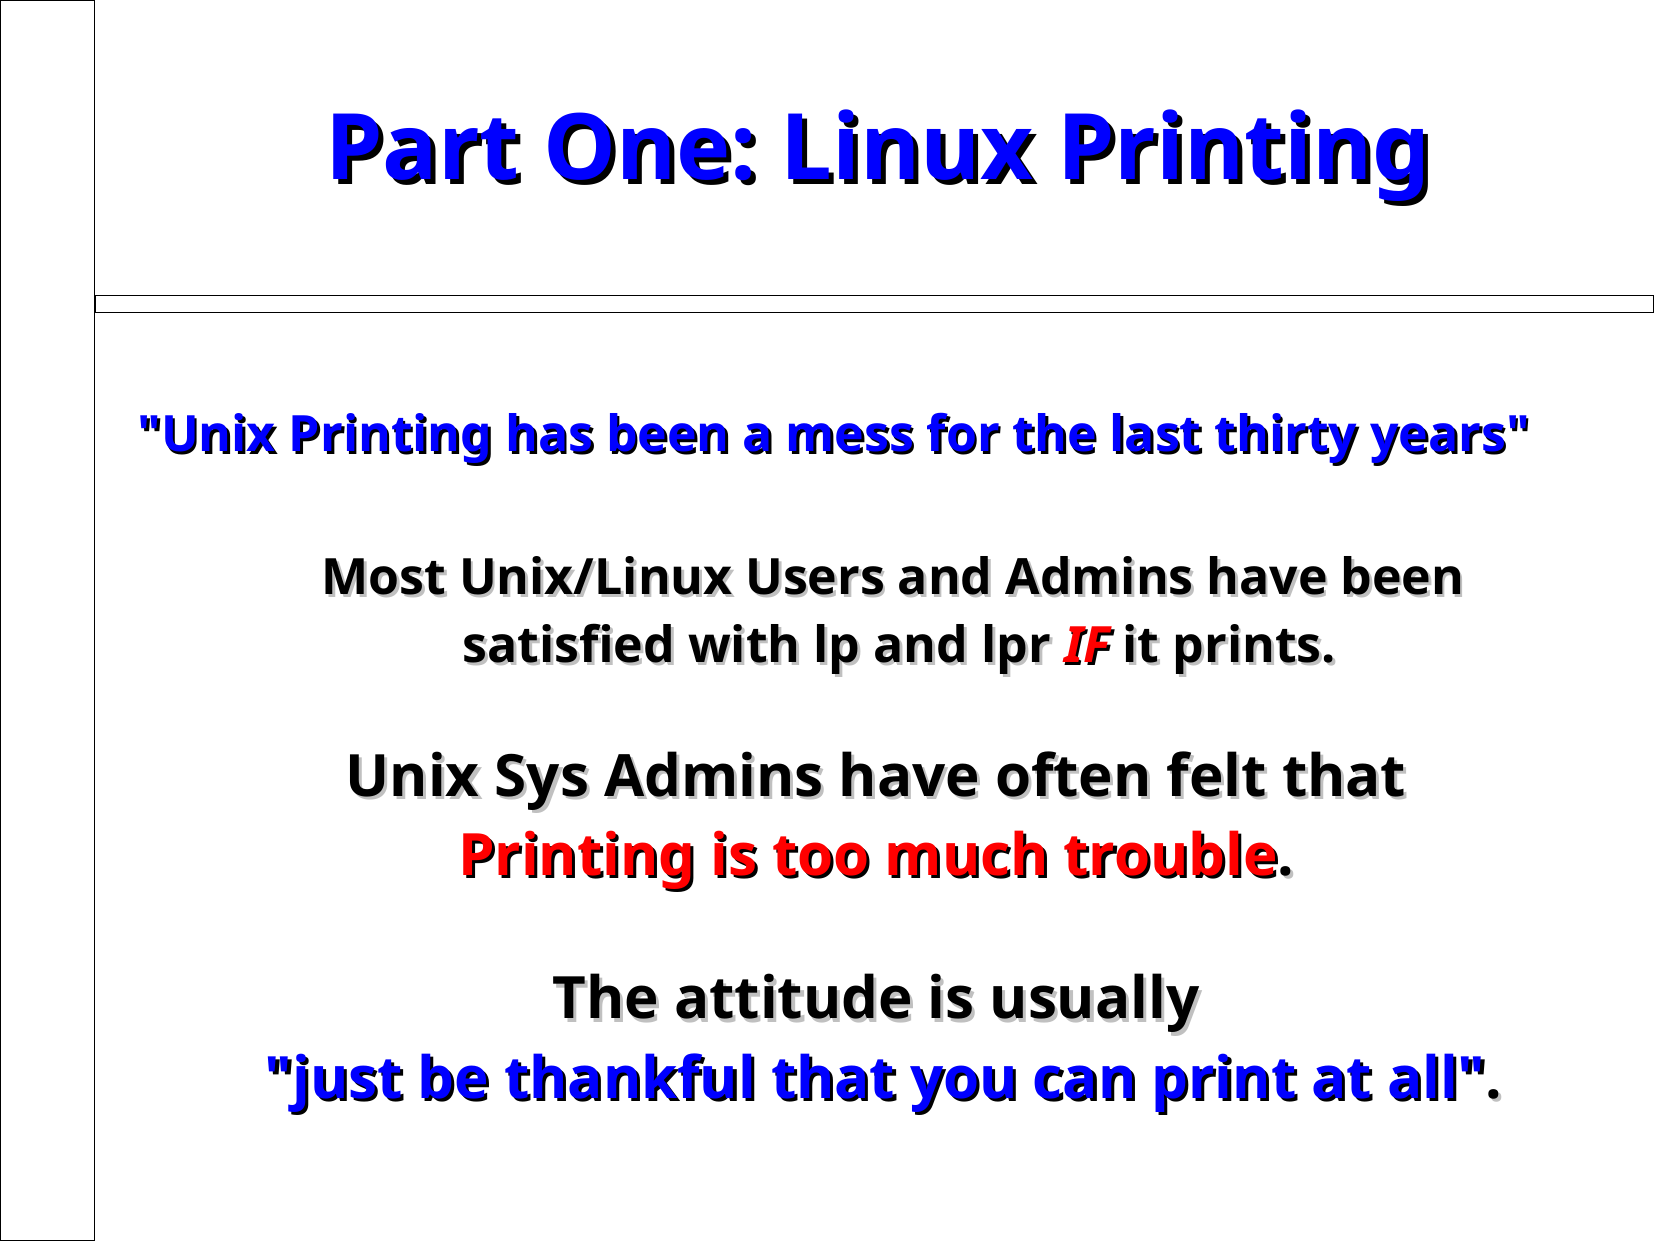

Part One: Linux Printing
"Unix Printing has been a mess for the last thirty years"
Most Unix/Linux Users and Admins have been
satisfied with lp and lpr IF it prints.
Unix Sys Admins have often felt that
Printing is too much trouble.
The attitude is usually
"just be thankful that you can print at all".